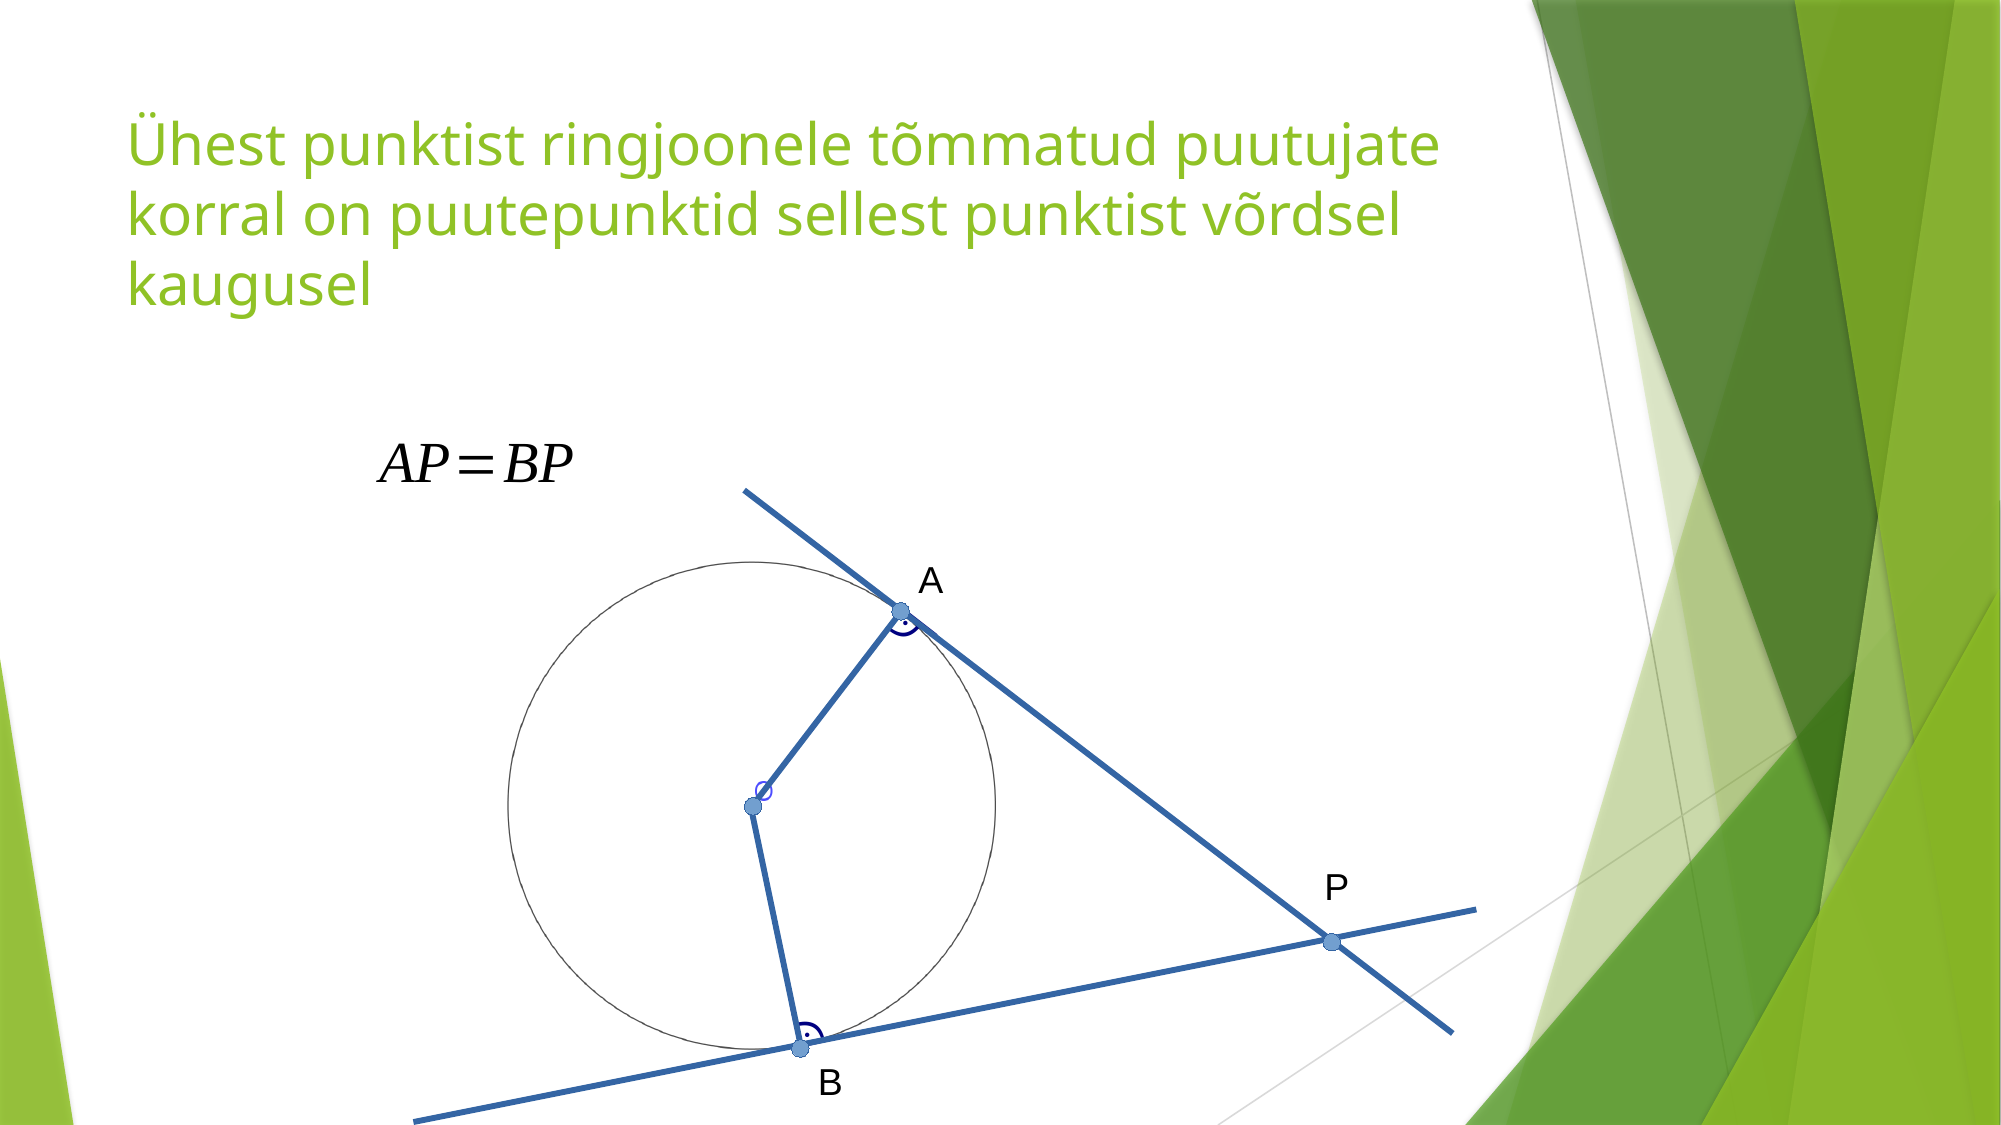

# Ühest punktist ringjoonele tõmmatud puutujate korral on puutepunktid sellest punktist võrdsel kaugusel
A
P
B